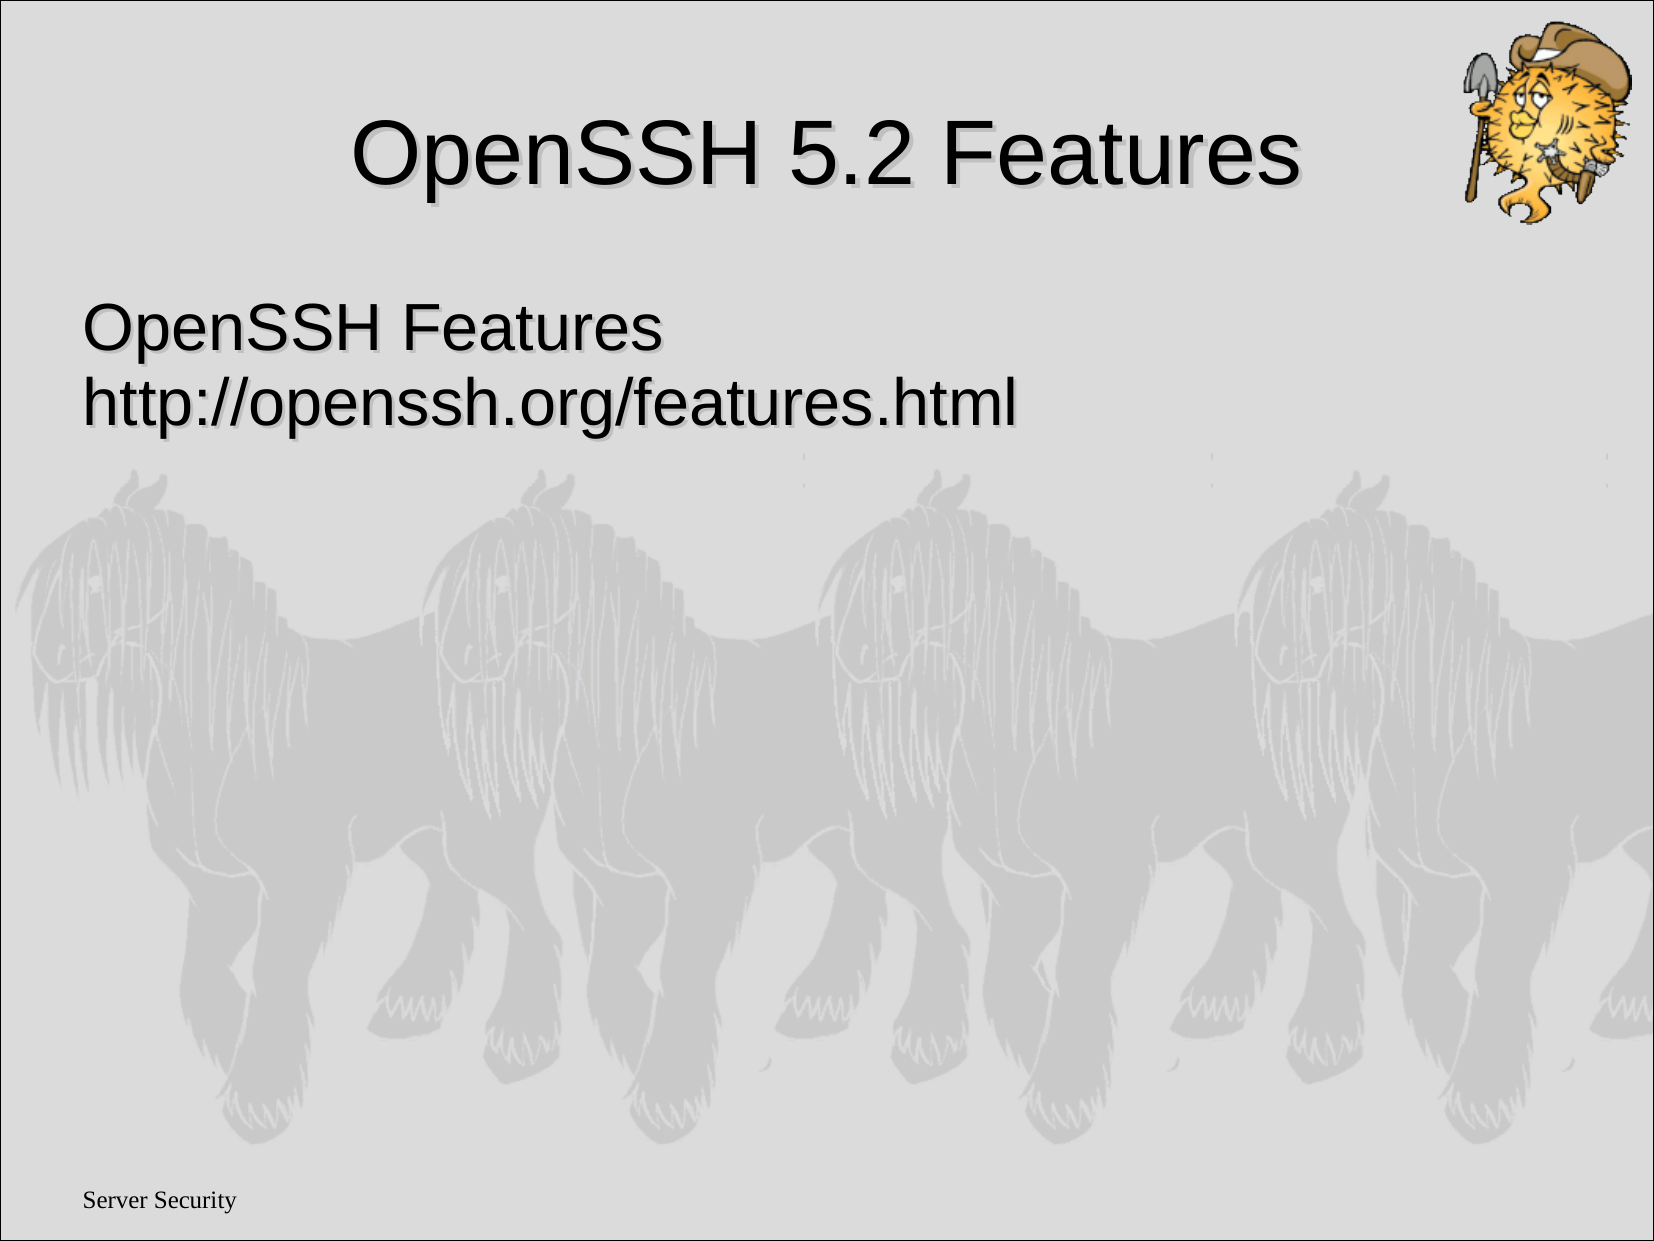

# OpenSSH 5.2 Features
OpenSSH Features
http://openssh.org/features.html